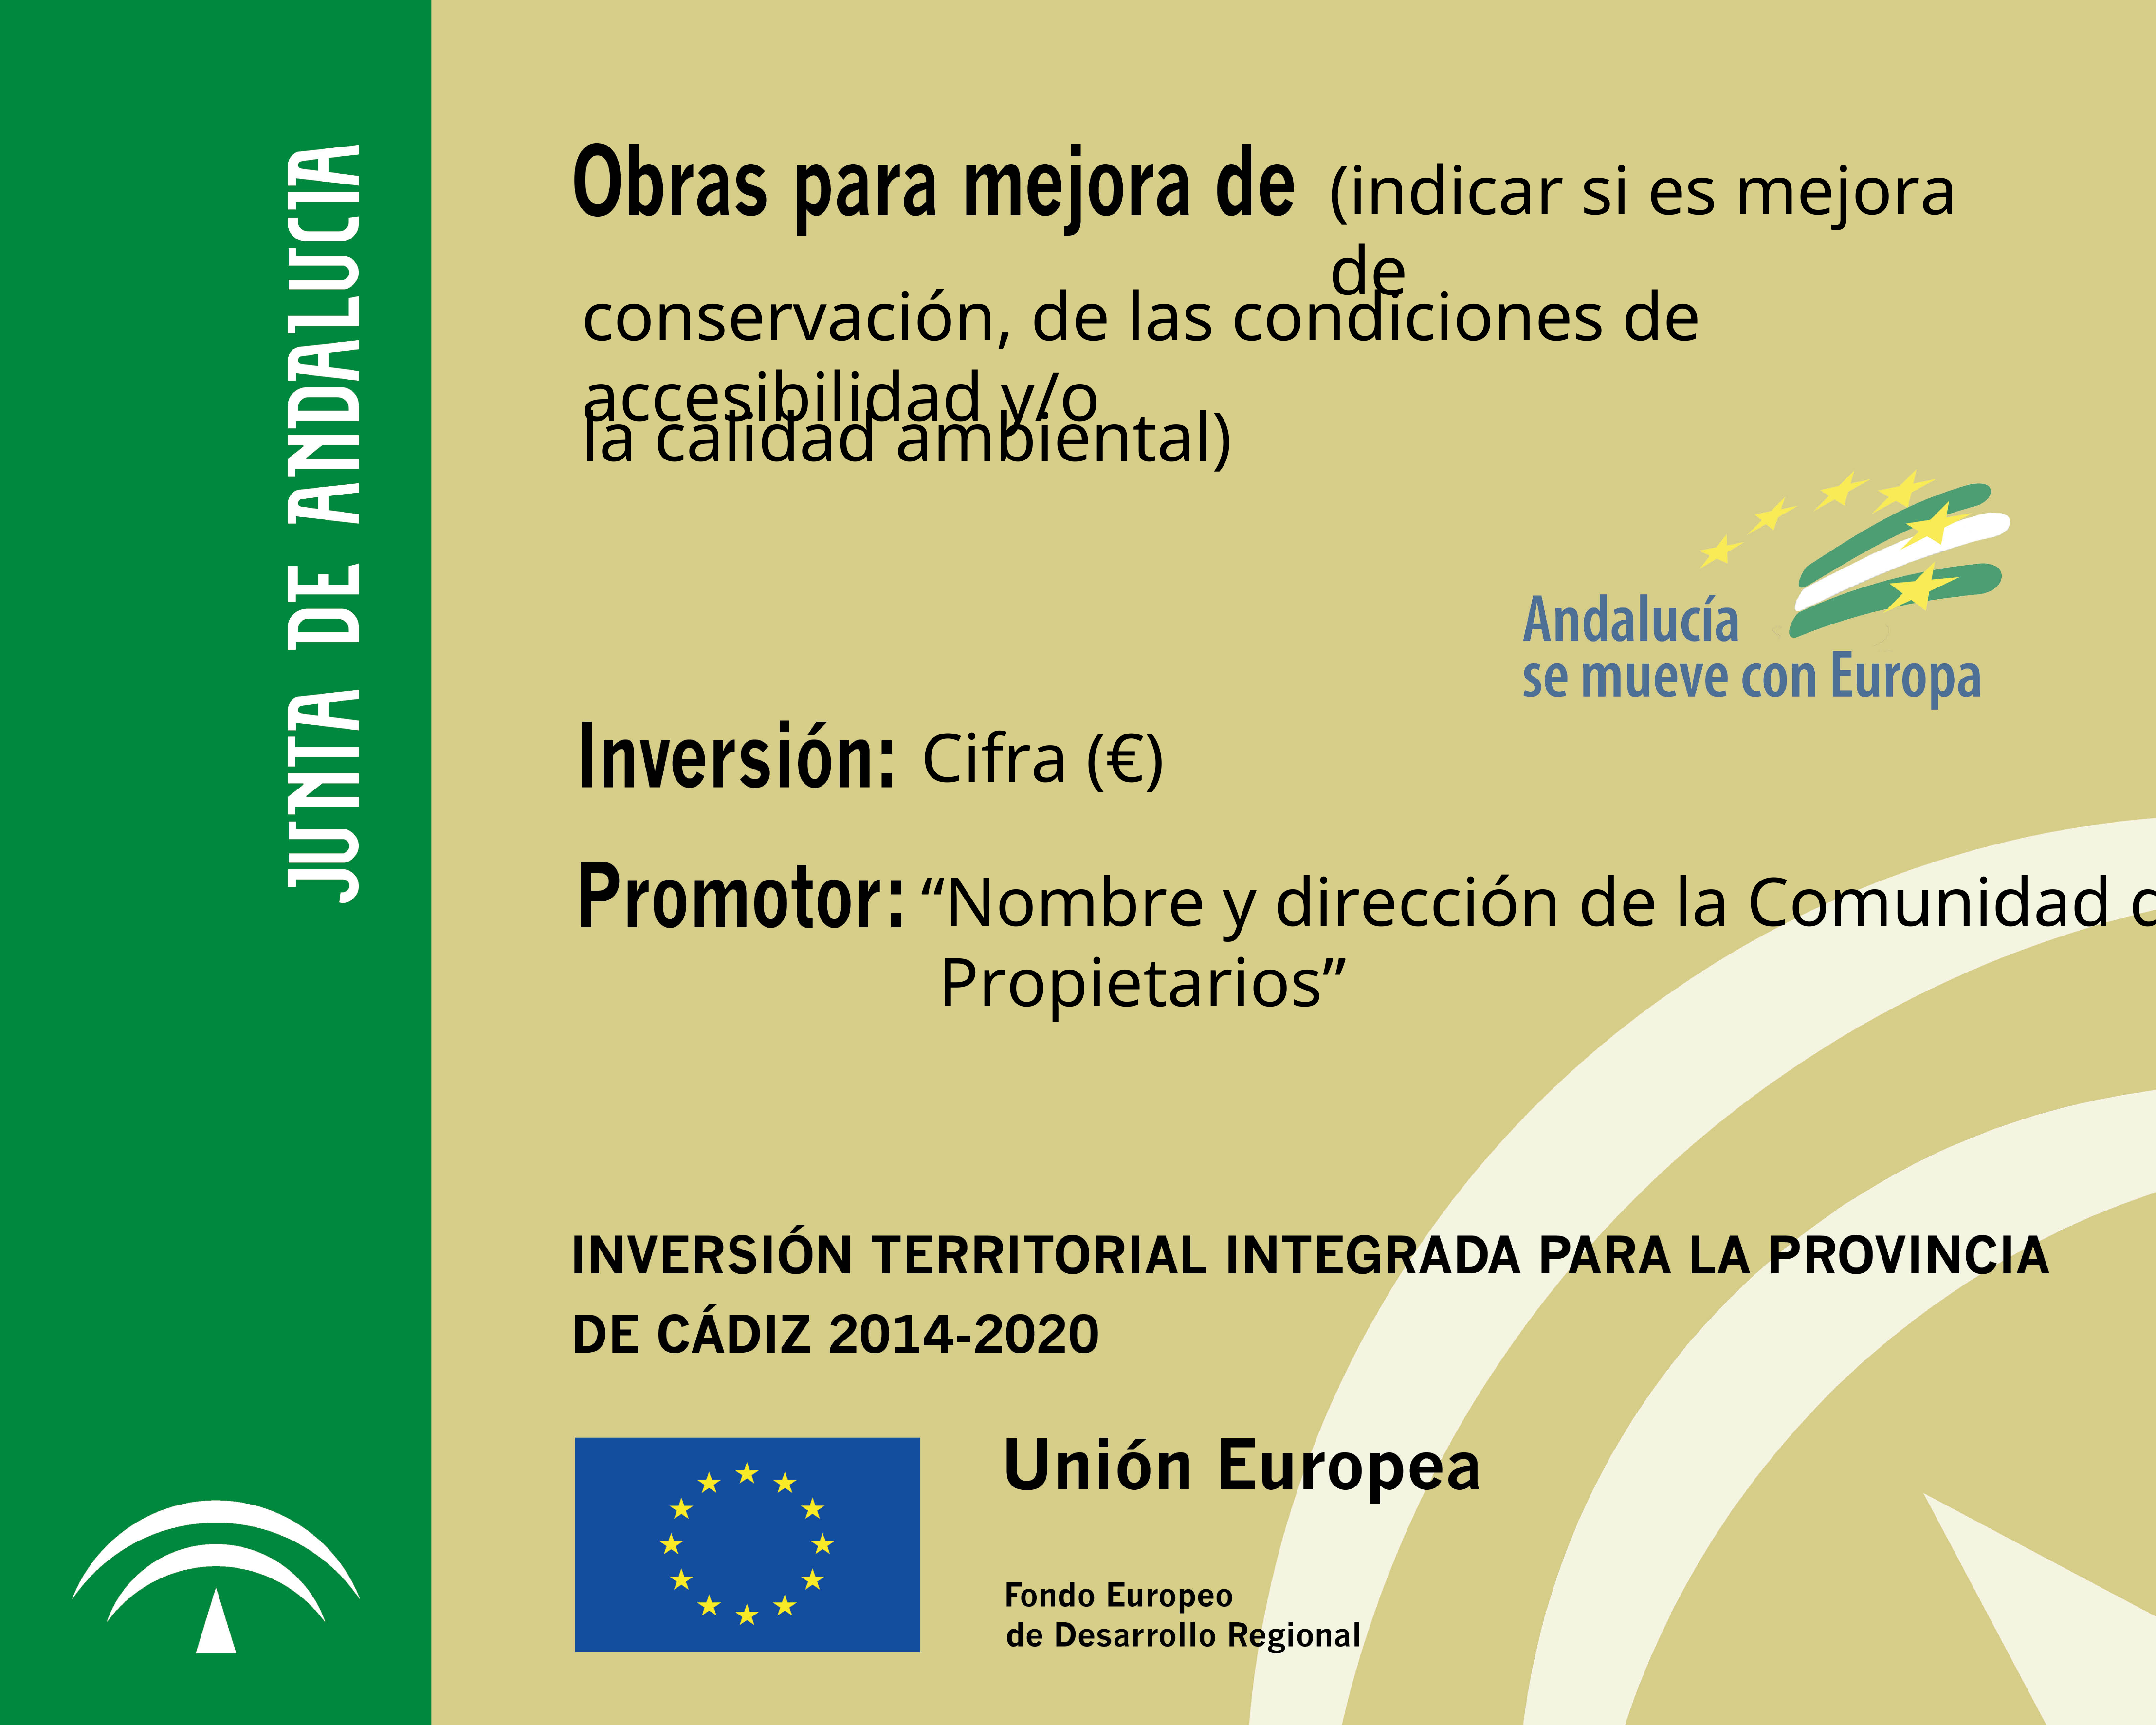

(indicar si es mejora de
conservación, de las condiciones de accesibilidad y/o
la calidad ambiental)
Cifra (€)
“Nombre y dirección de la Comunidad de
 Propietarios”